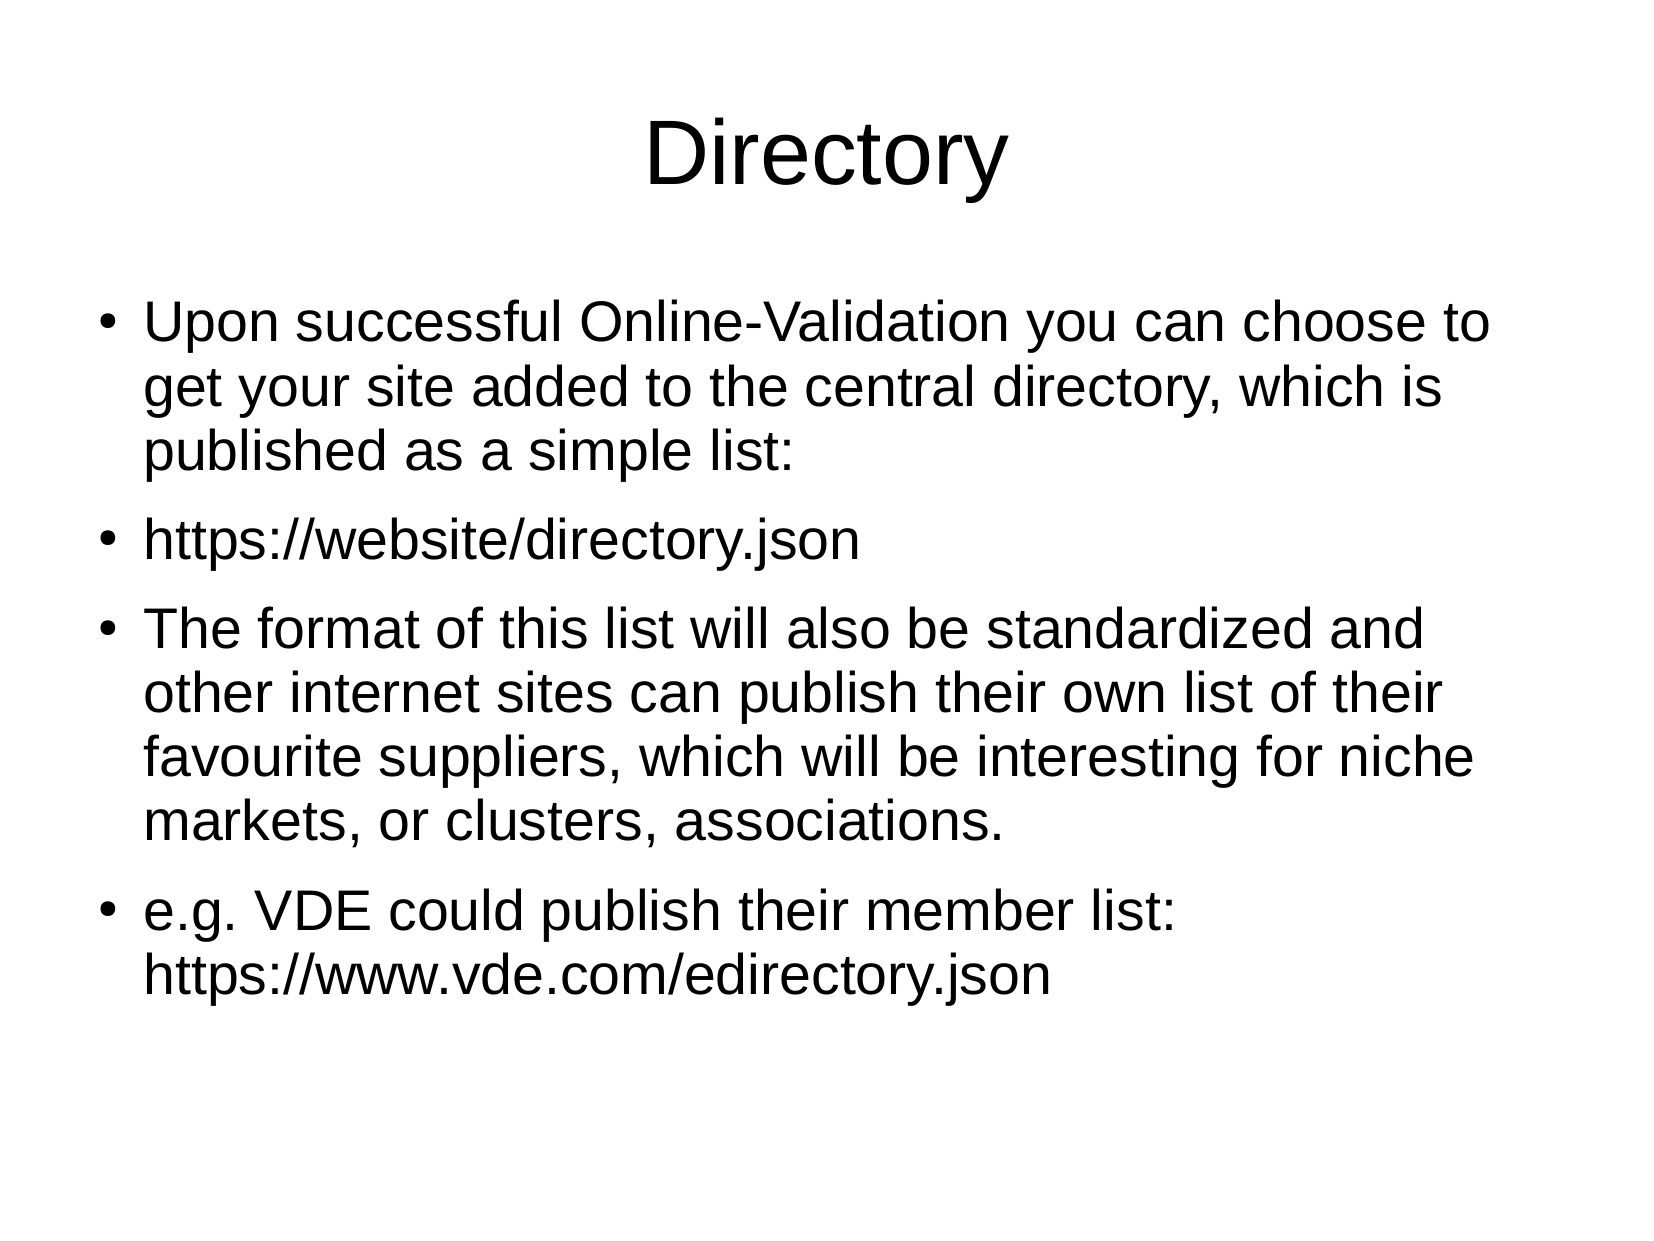

# Directory
Upon successful Online-Validation you can choose to get your site added to the central directory, which is published as a simple list:
https://website/directory.json
The format of this list will also be standardized and other internet sites can publish their own list of their favourite suppliers, which will be interesting for niche markets, or clusters, associations.
e.g. VDE could publish their member list: https://www.vde.com/edirectory.json